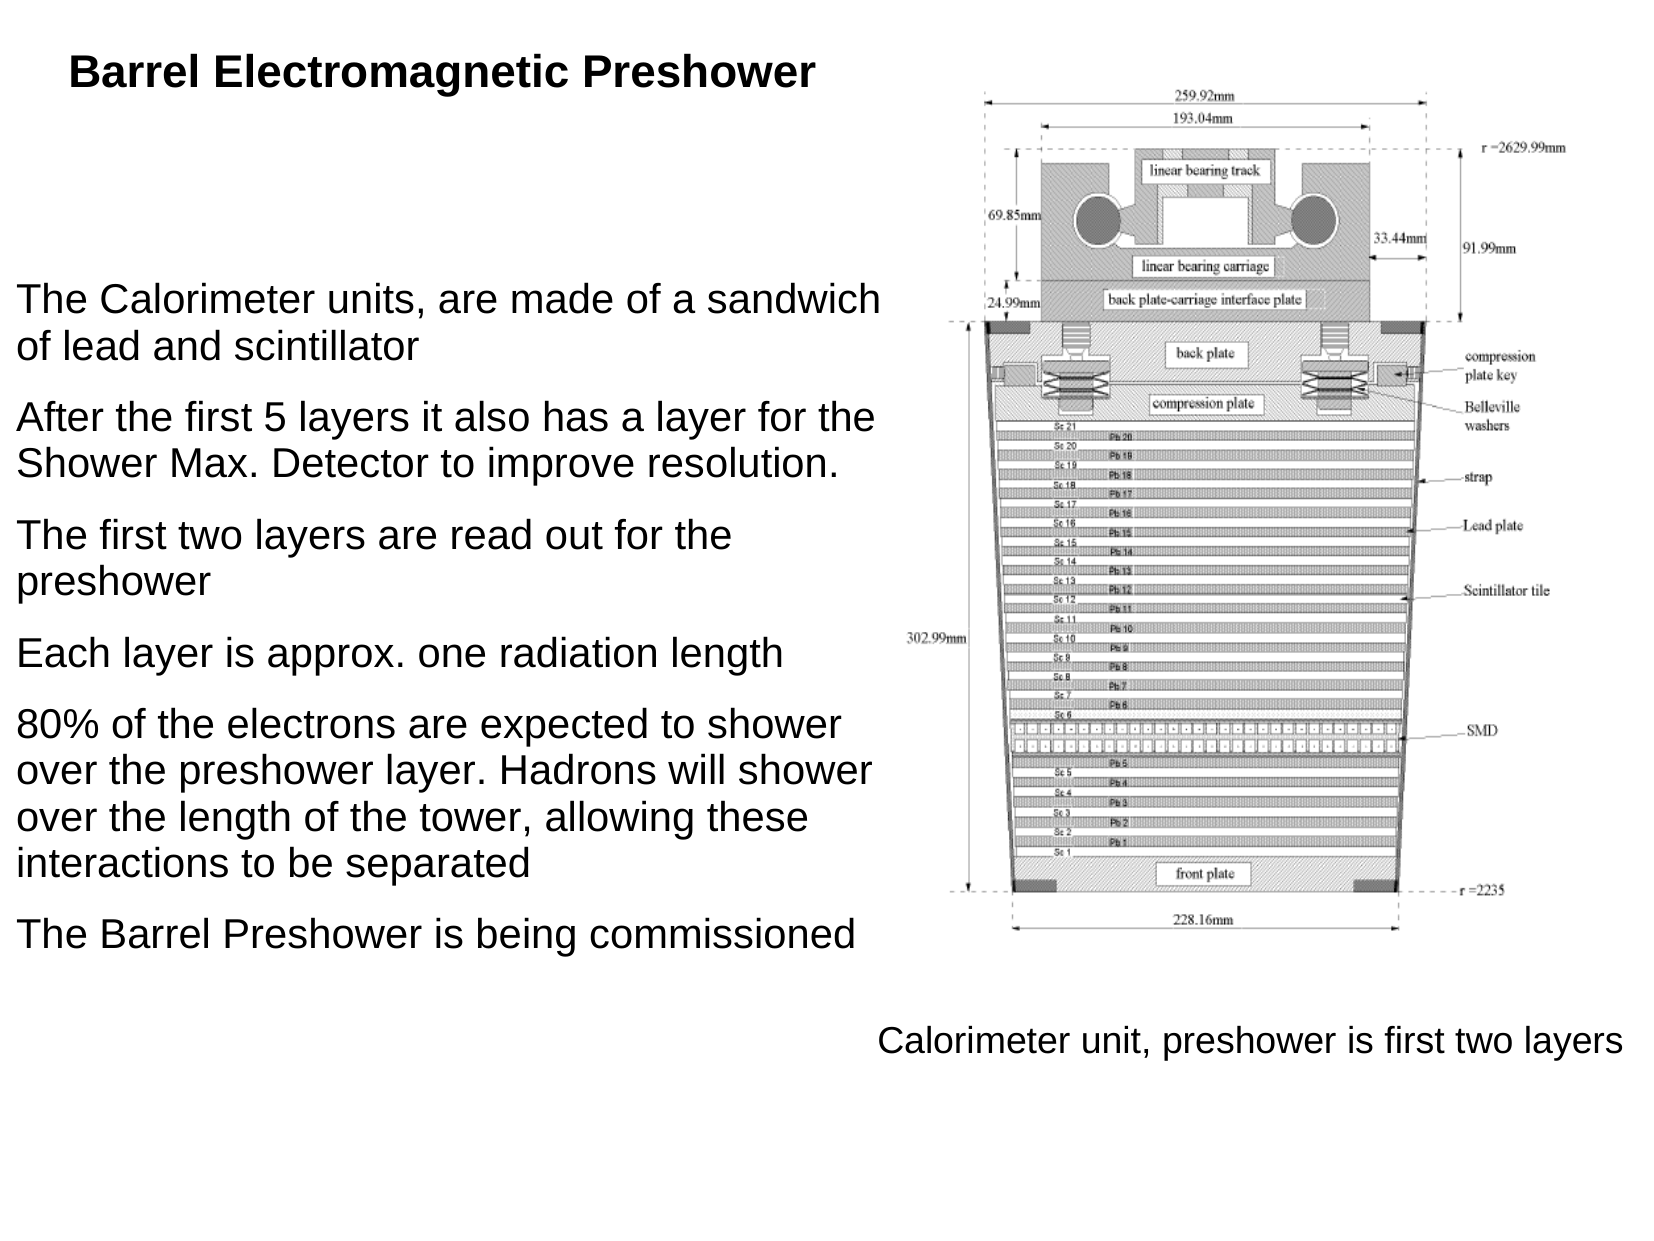

Barrel Electromagnetic Preshower
The Calorimeter units, are made of a sandwich of lead and scintillator
After the first 5 layers it also has a layer for the Shower Max. Detector to improve resolution.
The first two layers are read out for the preshower
Each layer is approx. one radiation length
80% of the electrons are expected to shower over the preshower layer. Hadrons will shower over the length of the tower, allowing these interactions to be separated
The Barrel Preshower is being commissioned
Calorimeter unit, preshower is first two layers